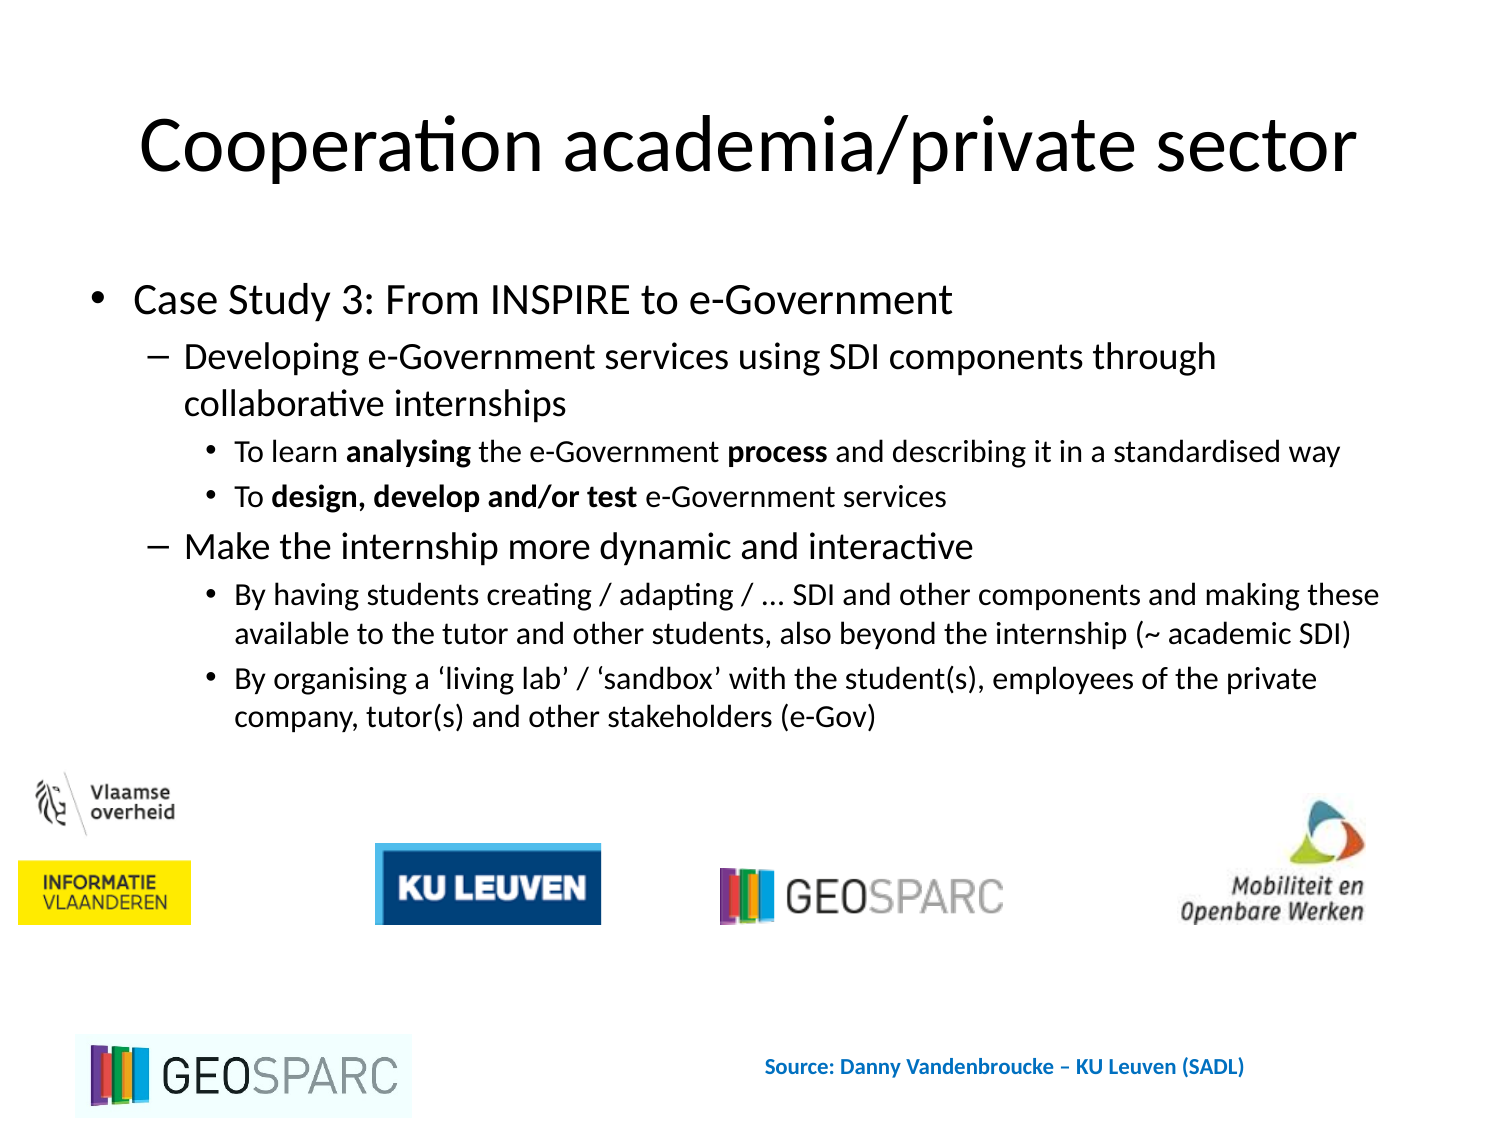

# Cooperation academia/private sector
Case Study 3: From INSPIRE to e-Government
Developing e-Government services using SDI components through collaborative internships
To learn analysing the e-Government process and describing it in a standardised way
To design, develop and/or test e-Government services
Make the internship more dynamic and interactive
By having students creating / adapting / ... SDI and other components and making these available to the tutor and other students, also beyond the internship (~ academic SDI)
By organising a ‘living lab’ / ‘sandbox’ with the student(s), employees of the private company, tutor(s) and other stakeholders (e-Gov)
Source: Danny Vandenbroucke – KU Leuven (SADL)